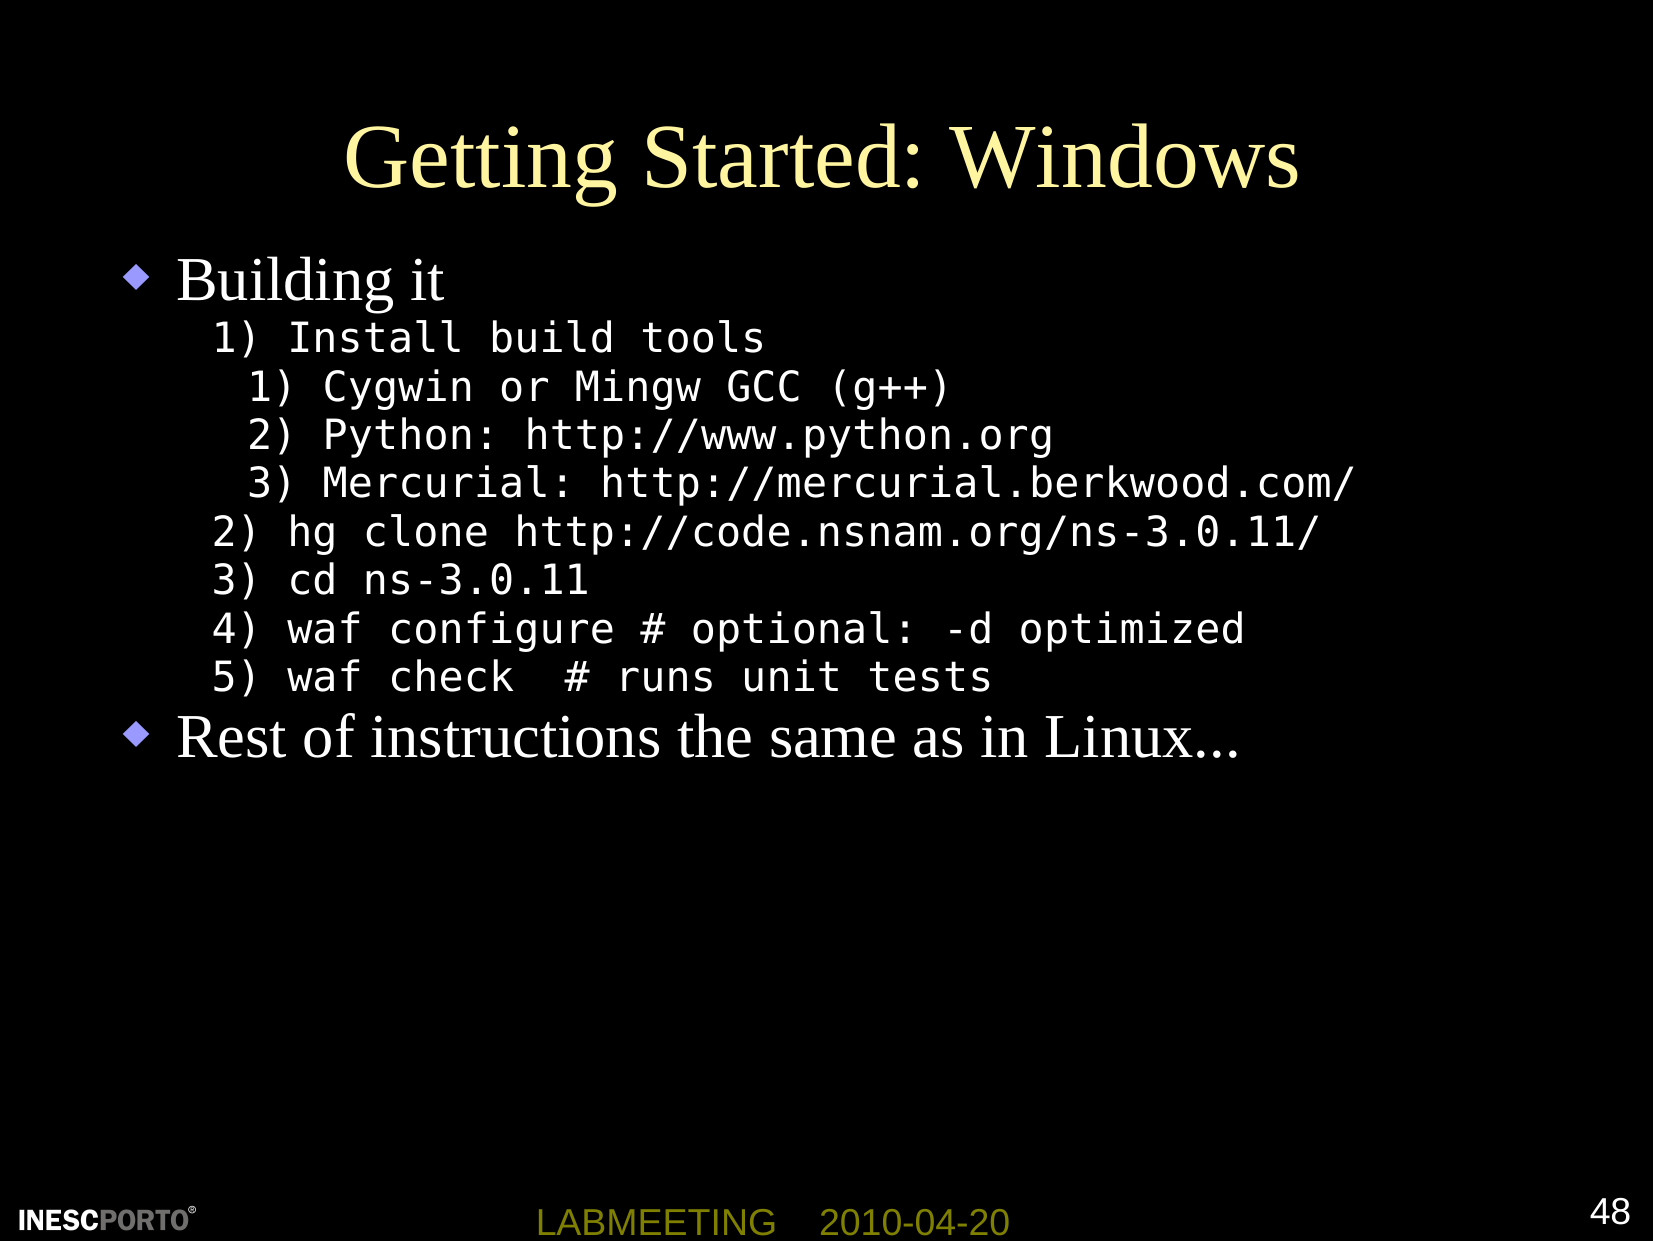

# Getting Started: Windows
Building it
 Install build tools
 Cygwin or Mingw GCC (g++)
 Python: http://www.python.org
 Mercurial: http://mercurial.berkwood.com/
 hg clone http://code.nsnam.org/ns-3.0.11/
 cd ns-3.0.11
 waf configure # optional: -d optimized
 waf check # runs unit tests
Rest of instructions the same as in Linux...